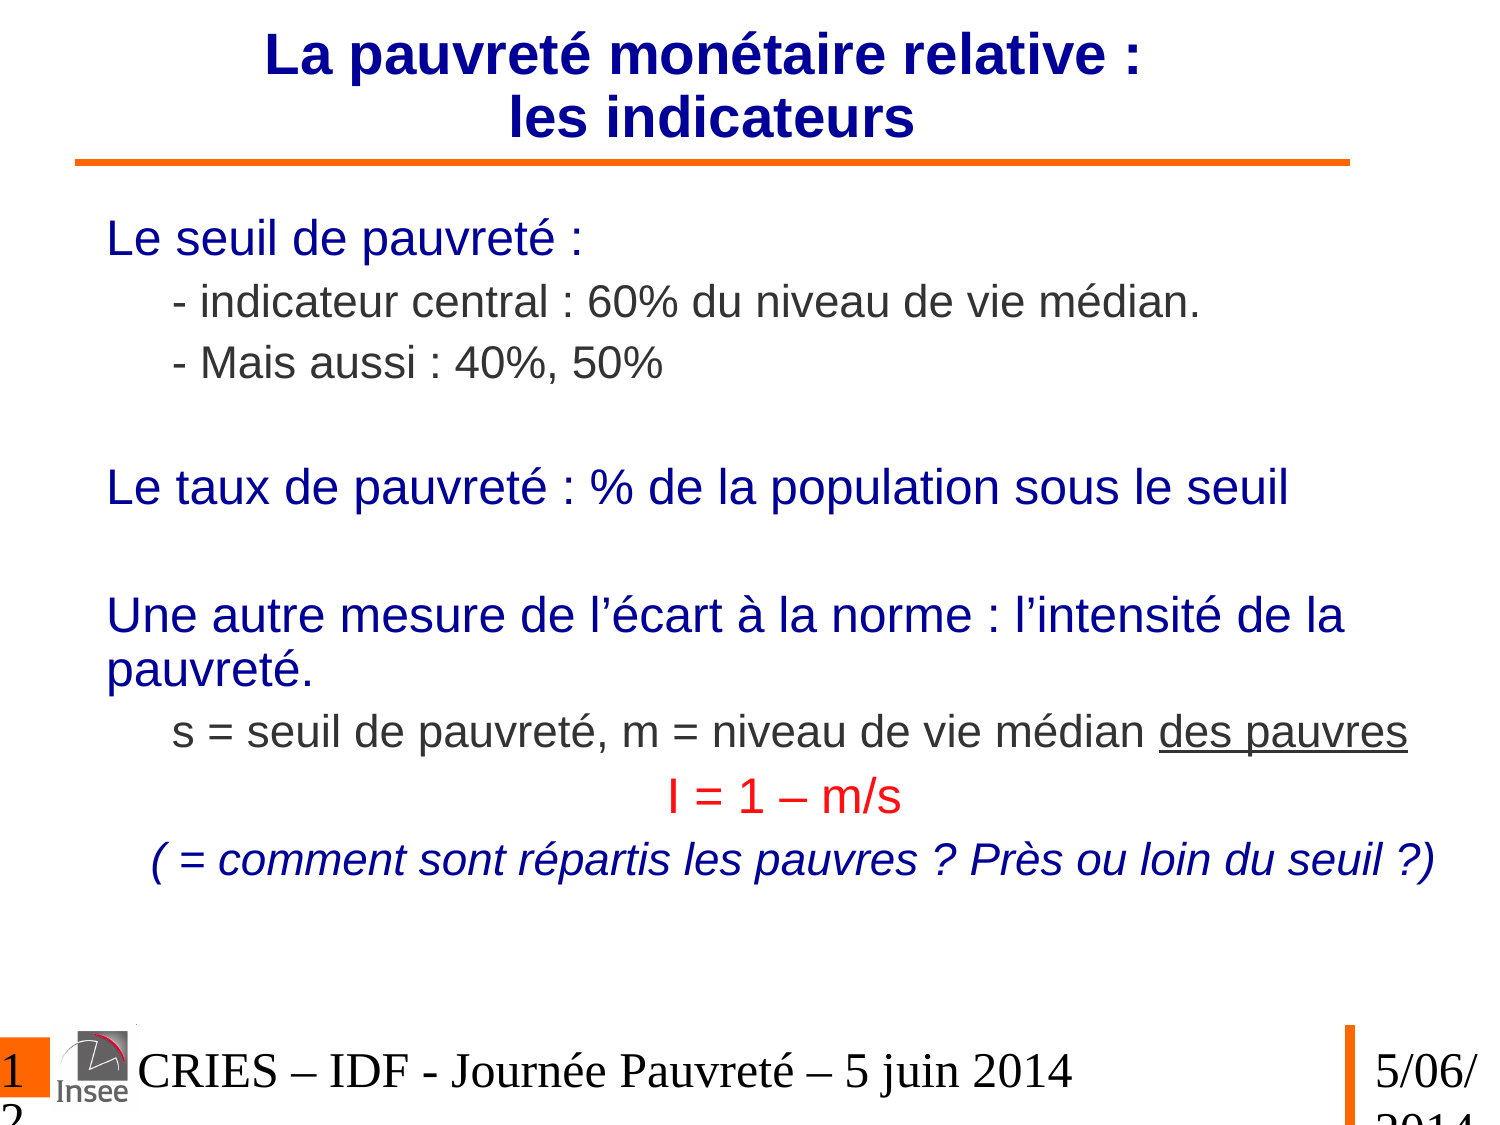

# La pauvreté monétaire relative : les indicateurs
Le seuil de pauvreté :
- indicateur central : 60% du niveau de vie médian.
- Mais aussi : 40%, 50%
	Le taux de pauvreté : % de la population sous le seuil
	Une autre mesure de l’écart à la norme : l’intensité de la pauvreté.
	s = seuil de pauvreté, m = niveau de vie médian des pauvres
	I = 1 – m/s
( = comment sont répartis les pauvres ? Près ou loin du seuil ?)
12
Titre du diaporama
Date